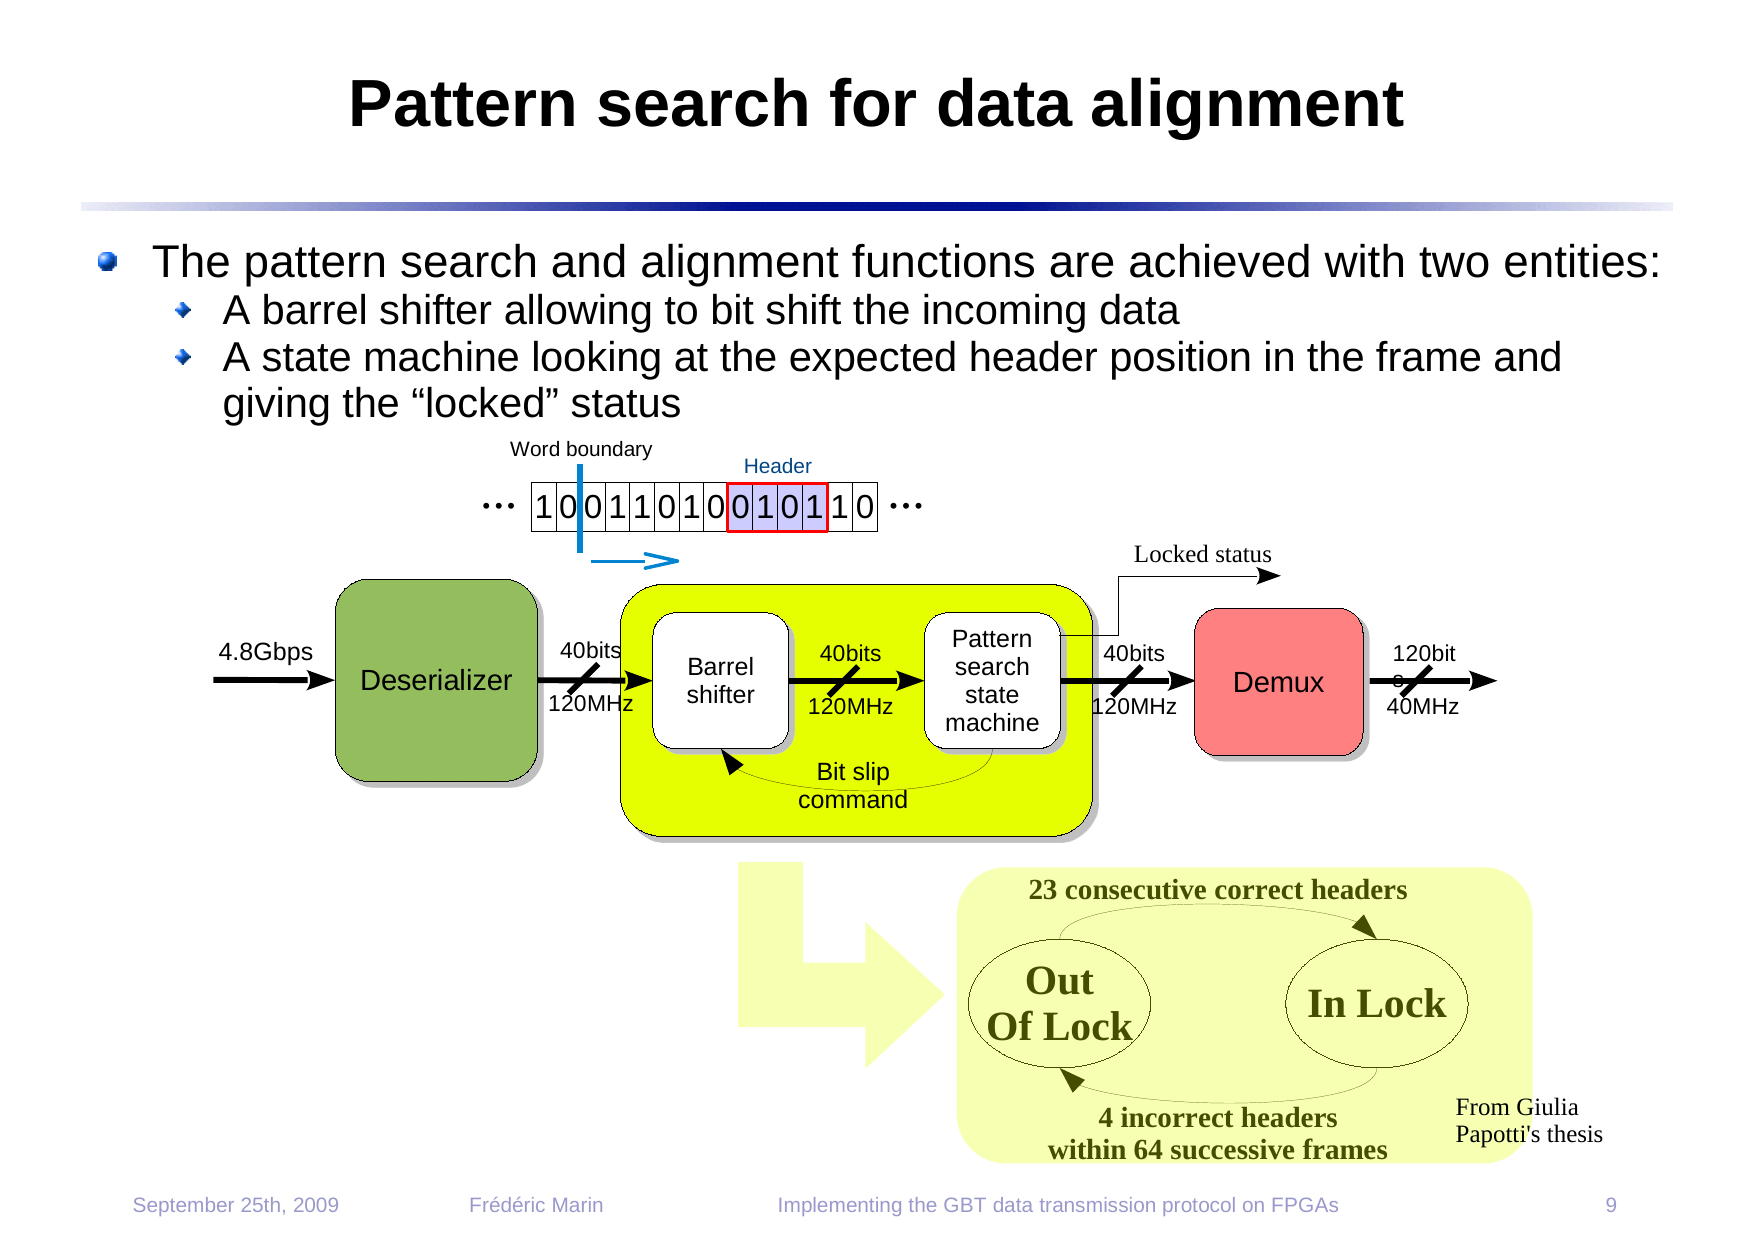

# Pattern search for data alignment
The pattern search and alignment functions are achieved with two entities:
A barrel shifter allowing to bit shift the incoming data
A state machine looking at the expected header position in the frame and giving the “locked” status
Word boundary
Header
...
...
1
0
0
1
1
0
1
0
0
1
0
1
1
0
Locked status
Deserializer
Demux
Barrel
shifter
Pattern
search
state
machine
40bits
4.8Gbps
40bits
40bits
120bits
120MHz
120MHz
120MHz
40MHz
Bit slip command
Out
Of Lock
In Lock
From Giulia
Papotti's thesis